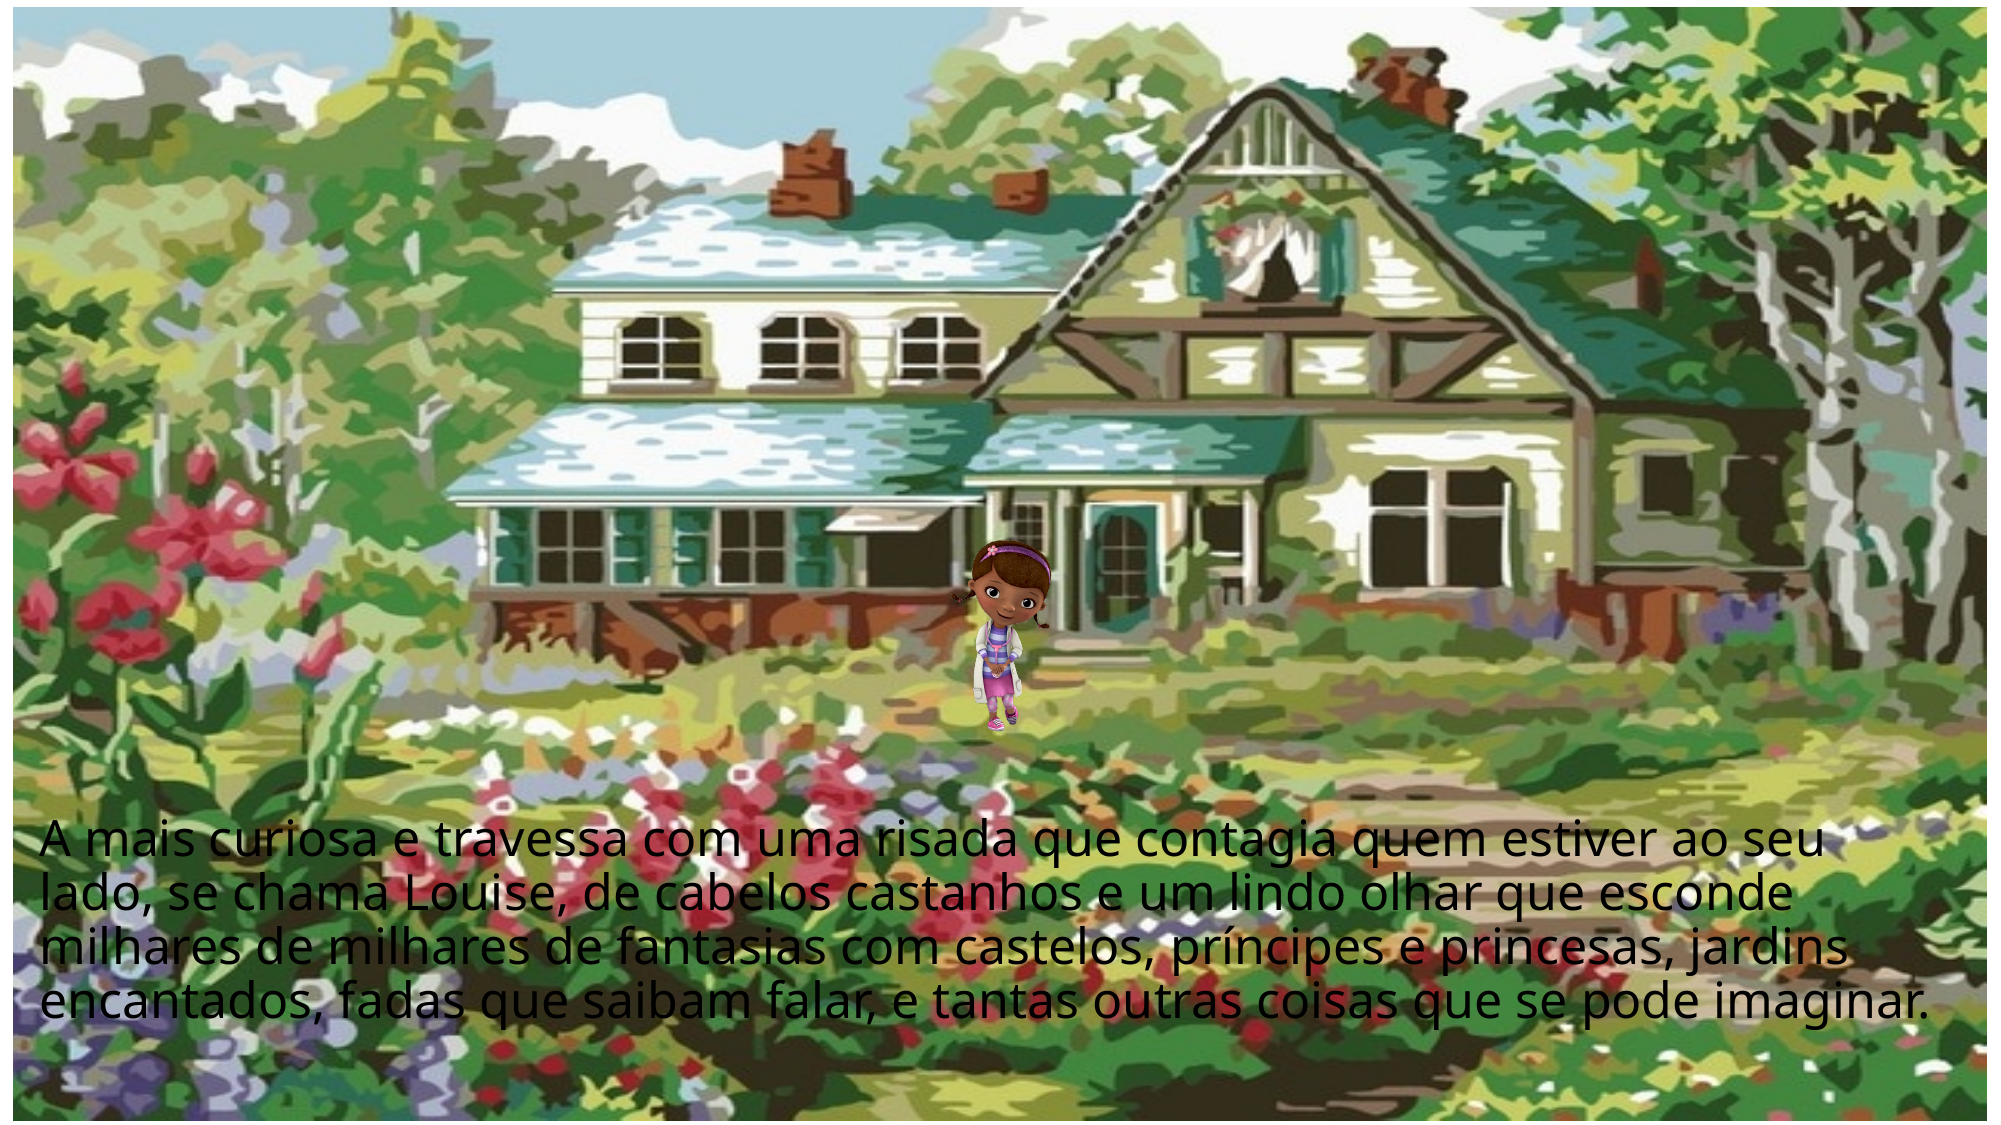

A mais curiosa e travessa com uma risada que contagia quem estiver ao seu lado, se chama Louise, de cabelos castanhos e um lindo olhar que esconde milhares de milhares de fantasias com castelos, príncipes e princesas, jardins encantados, fadas que saibam falar, e tantas outras coisas que se pode imaginar.